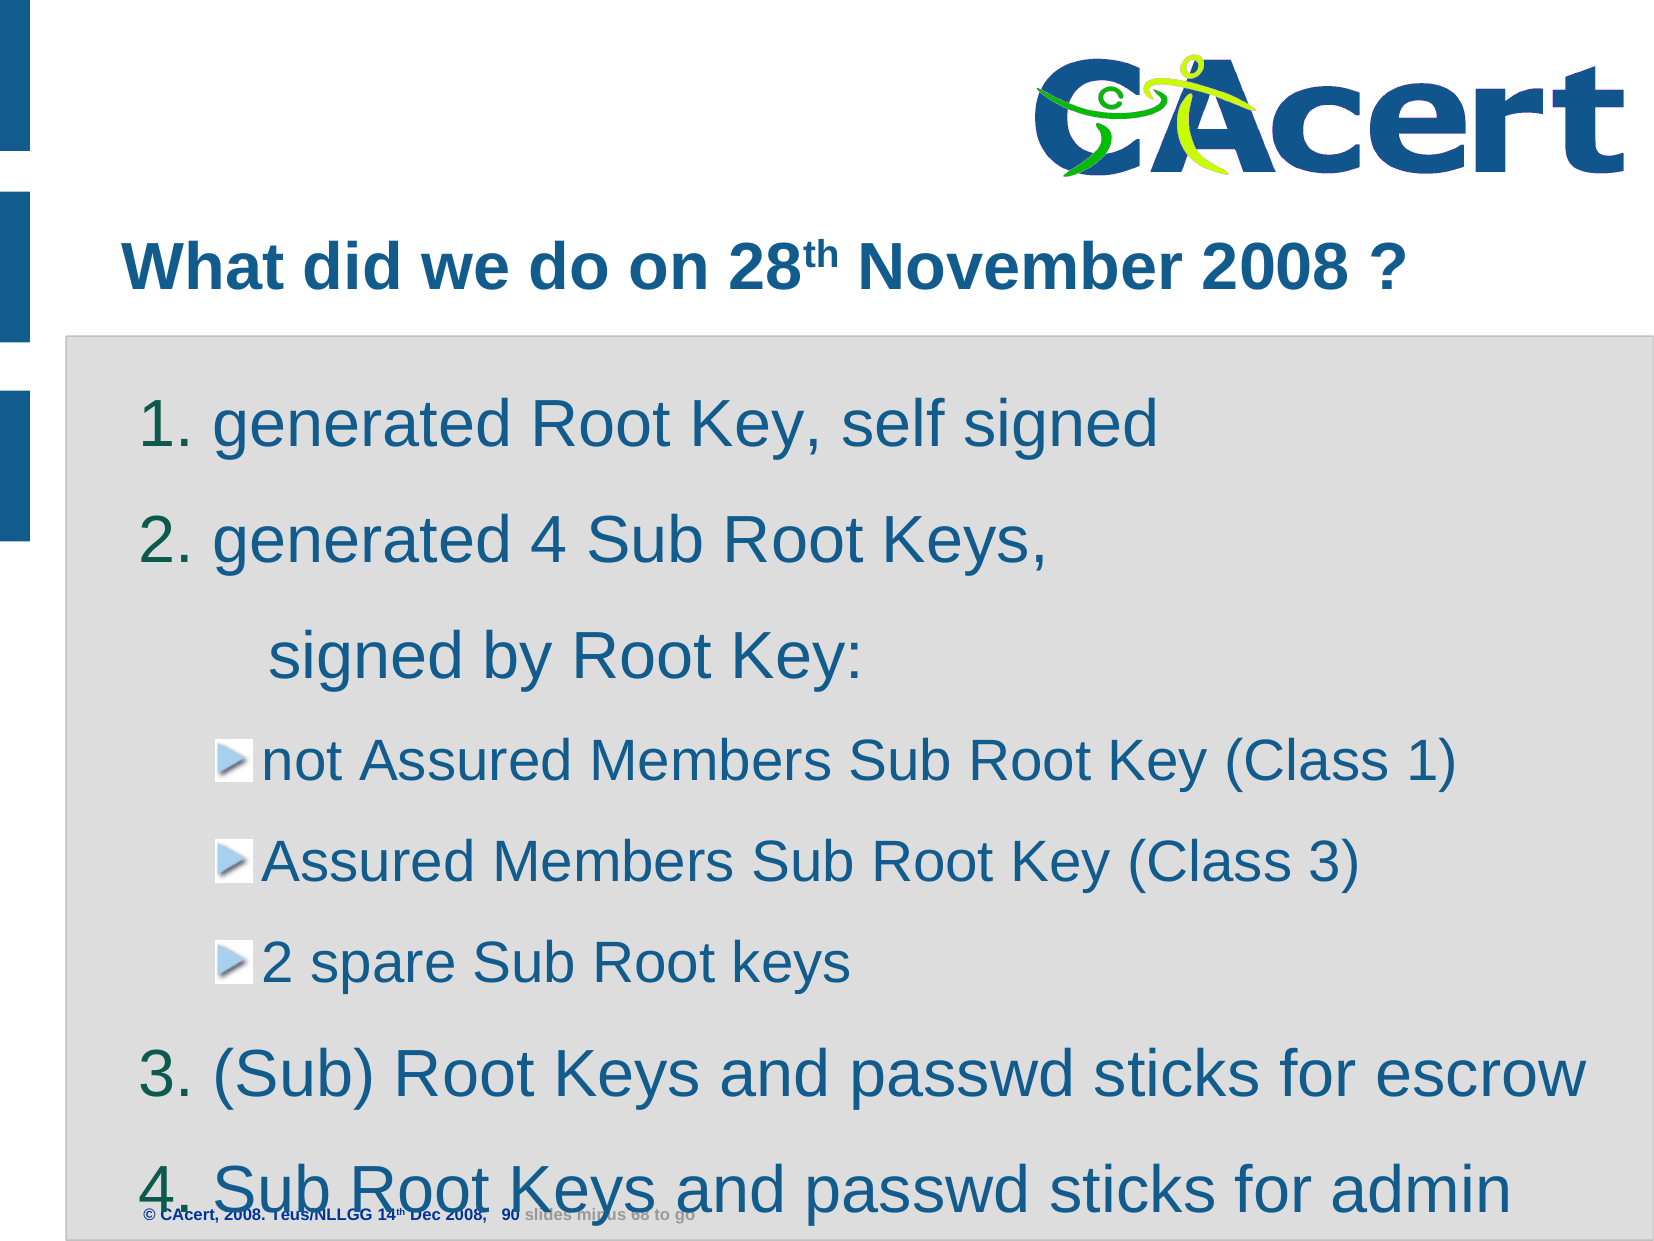

# What did we do on 28th November 2008 ?
 generated Root Key, self signed
 generated 4 Sub Root Keys,
 signed by Root Key:
not Assured Members Sub Root Key (Class 1)
Assured Members Sub Root Key (Class 3)
2 spare Sub Root keys
 (Sub) Root Keys and passwd sticks for escrow
 Sub Root Keys and passwd sticks for admin